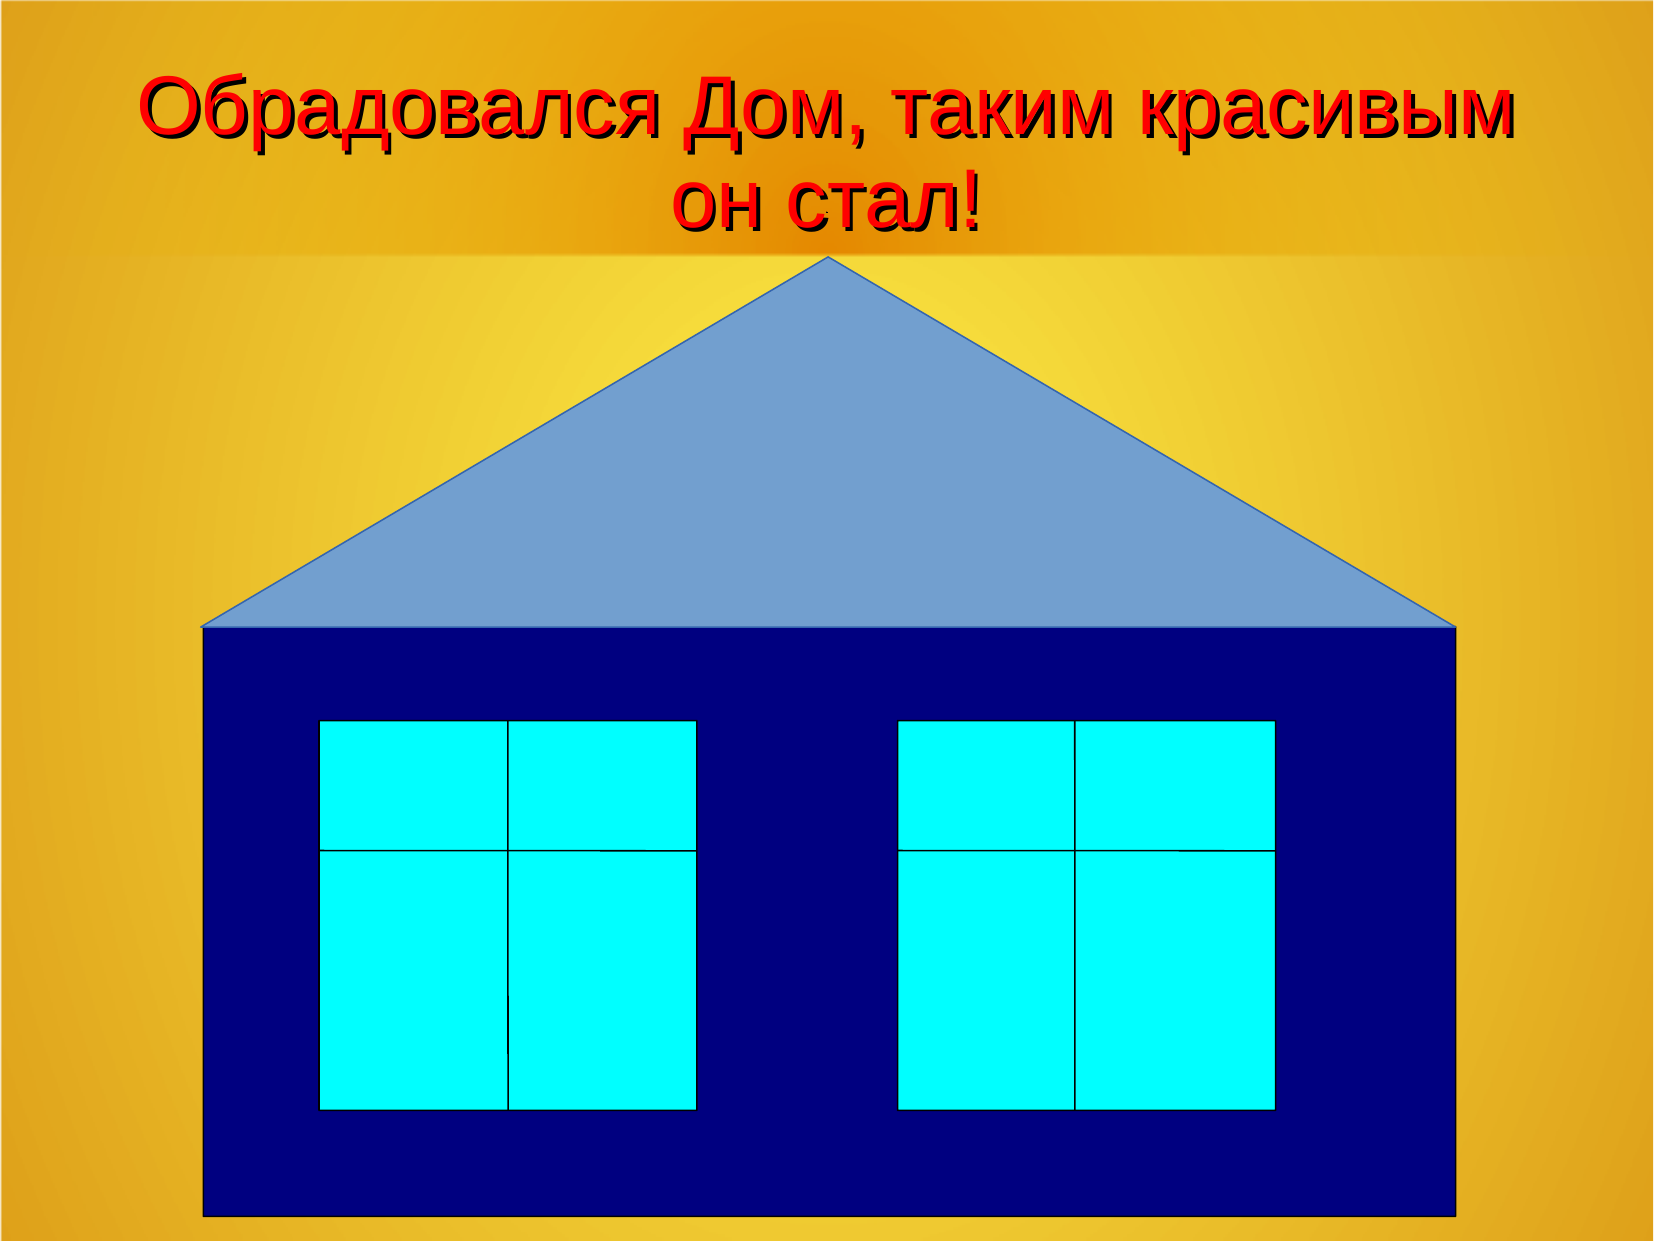

# Обрадовался Дом, таким красивым он стал!